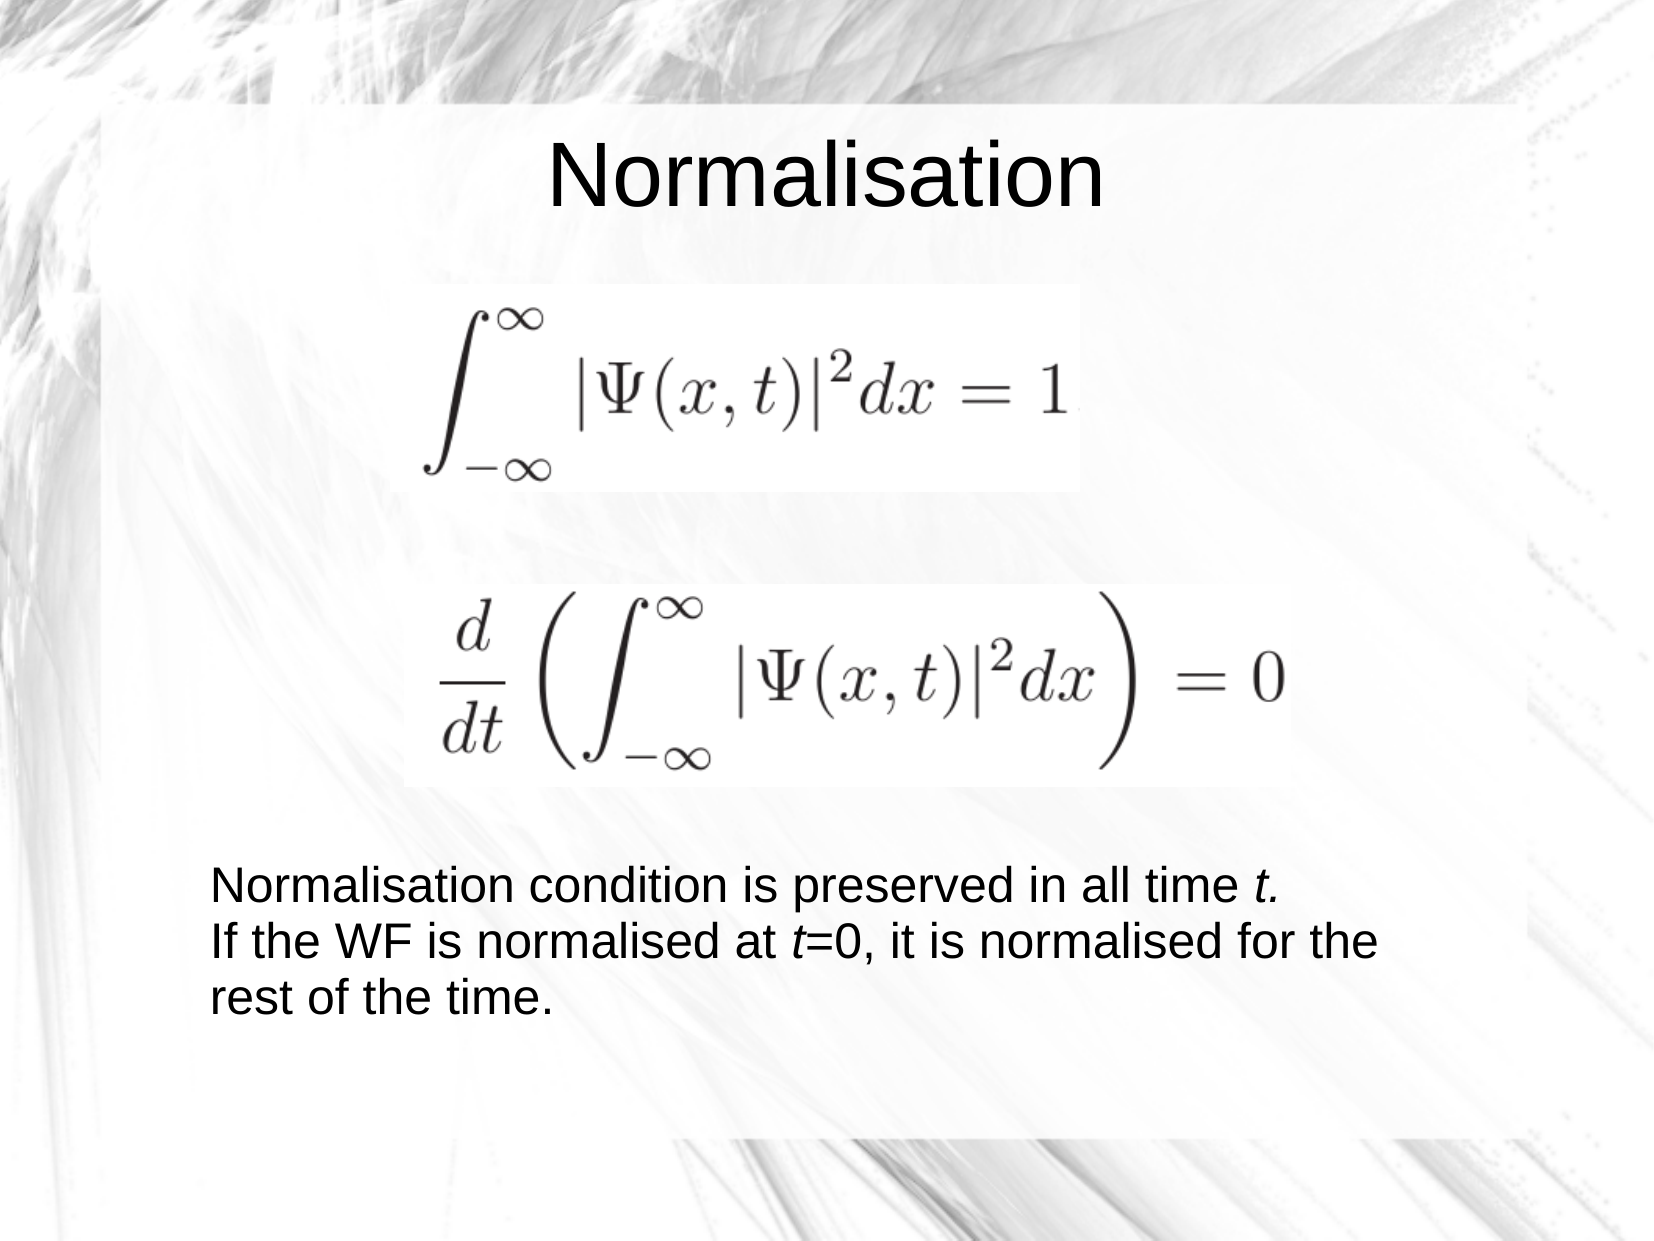

# Normalisation
Normalisation condition is preserved in all time t.
If the WF is normalised at t=0, it is normalised for the rest of the time.